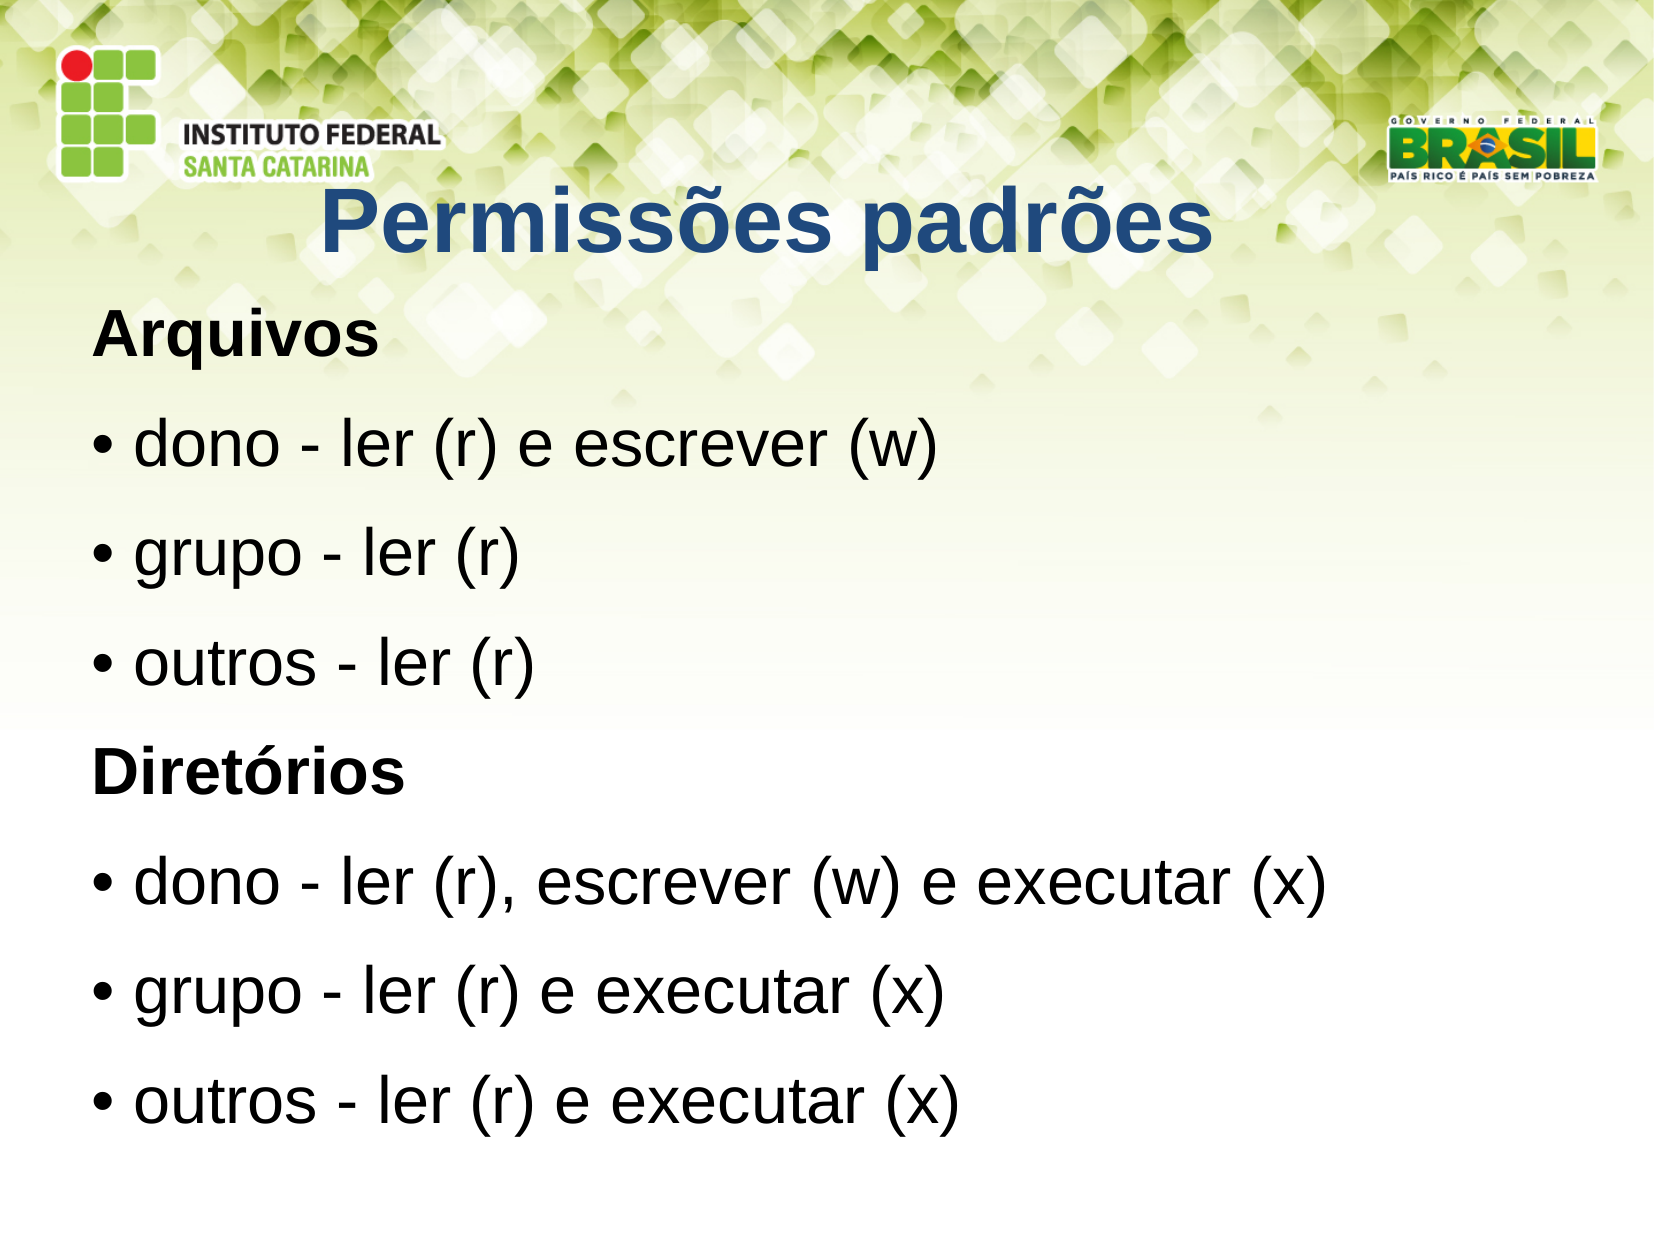

# Permissões padrões
Arquivos
• dono - ler (r) e escrever (w)
• grupo - ler (r)
• outros - ler (r)
Diretórios
• dono - ler (r), escrever (w) e executar (x)
• grupo - ler (r) e executar (x)
• outros - ler (r) e executar (x)